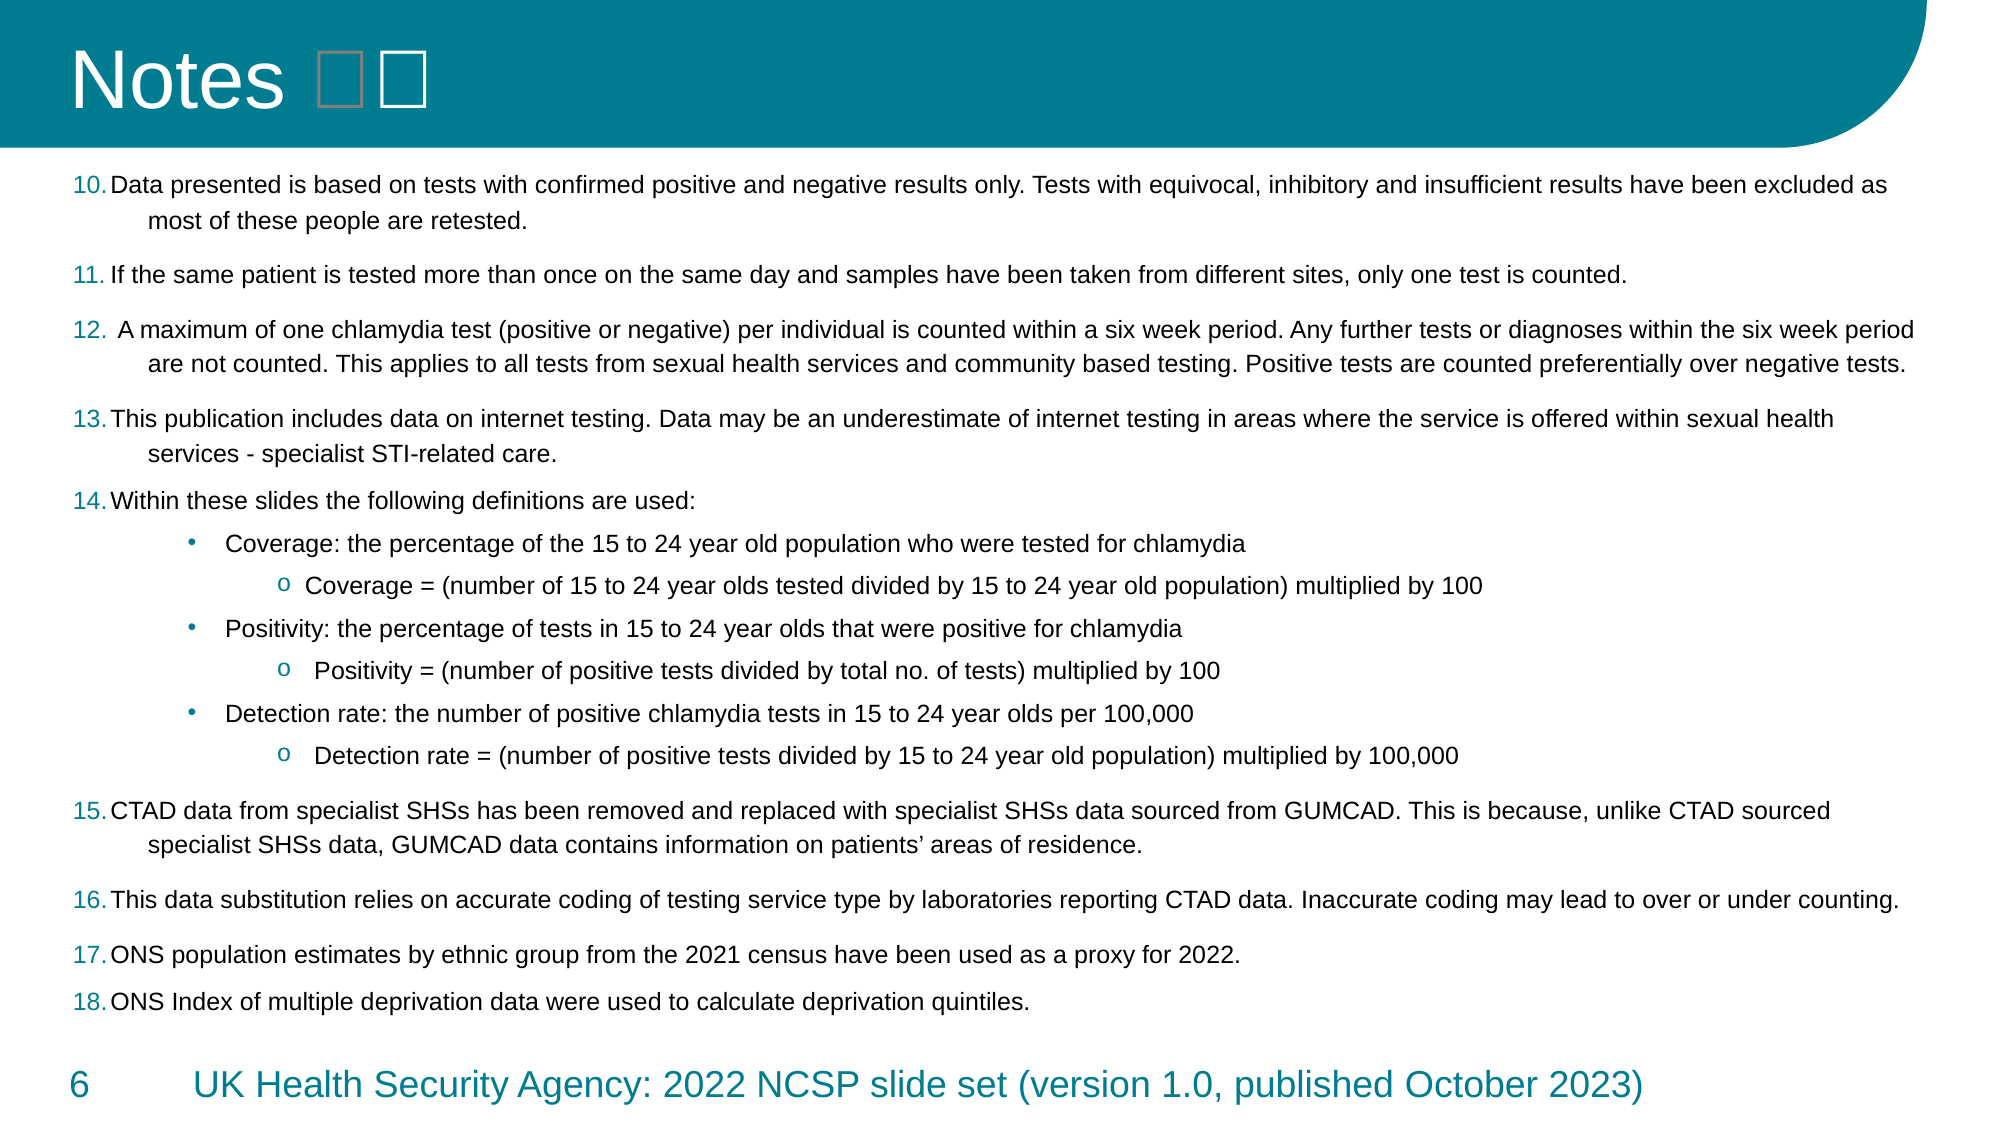

# Notes 
Data presented is based on tests with confirmed positive and negative results only. Tests with equivocal, inhibitory and insufficient results have been excluded as most of these people are retested.
If the same patient is tested more than once on the same day and samples have been taken from different sites, only one test is counted.
 A maximum of one chlamydia test (positive or negative) per individual is counted within a six week period. Any further tests or diagnoses within the six week period are not counted. This applies to all tests from sexual health services and community based testing. Positive tests are counted preferentially over negative tests.
This publication includes data on internet testing. Data may be an underestimate of internet testing in areas where the service is offered within sexual health services - specialist STI-related care.
Within these slides the following definitions are used:
Coverage: the percentage of the 15 to 24 year old population who were tested for chlamydia
Coverage = (number of 15 to 24 year olds tested divided by 15 to 24 year old population) multiplied by 100
Positivity: the percentage of tests in 15 to 24 year olds that were positive for chlamydia
Positivity = (number of positive tests divided by total no. of tests) multiplied by 100
Detection rate: the number of positive chlamydia tests in 15 to 24 year olds per 100,000
Detection rate = (number of positive tests divided by 15 to 24 year old population) multiplied by 100,000
CTAD data from specialist SHSs has been removed and replaced with specialist SHSs data sourced from GUMCAD. This is because, unlike CTAD sourced specialist SHSs data, GUMCAD data contains information on patients’ areas of residence.
This data substitution relies on accurate coding of testing service type by laboratories reporting CTAD data. Inaccurate coding may lead to over or under counting.
ONS population estimates by ethnic group from the 2021 census have been used as a proxy for 2022.
ONS Index of multiple deprivation data were used to calculate deprivation quintiles.
5
UK Health Security Agency: 2022 NCSP slide set (version 1.0, published October 2023)